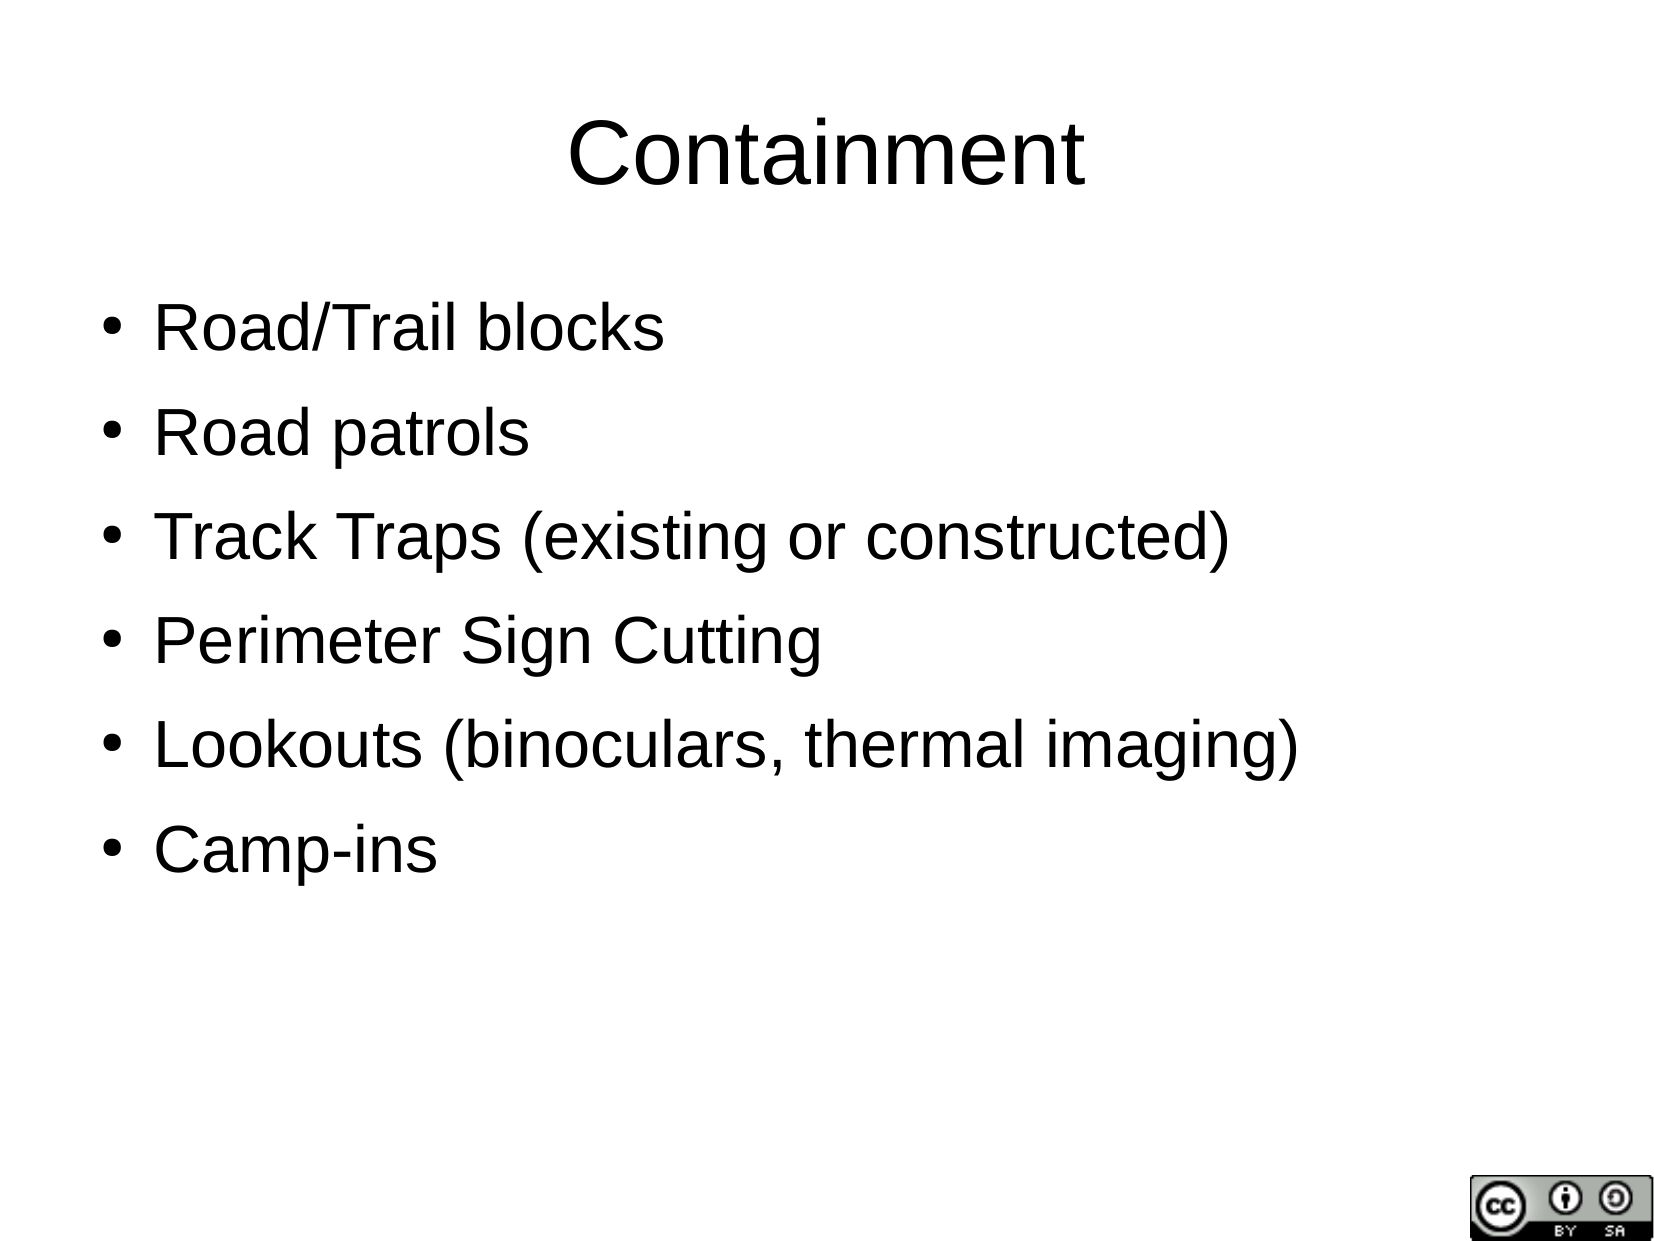

# Containment
Road/Trail blocks
Road patrols
Track Traps (existing or constructed)
Perimeter Sign Cutting
Lookouts (binoculars, thermal imaging)
Camp-ins